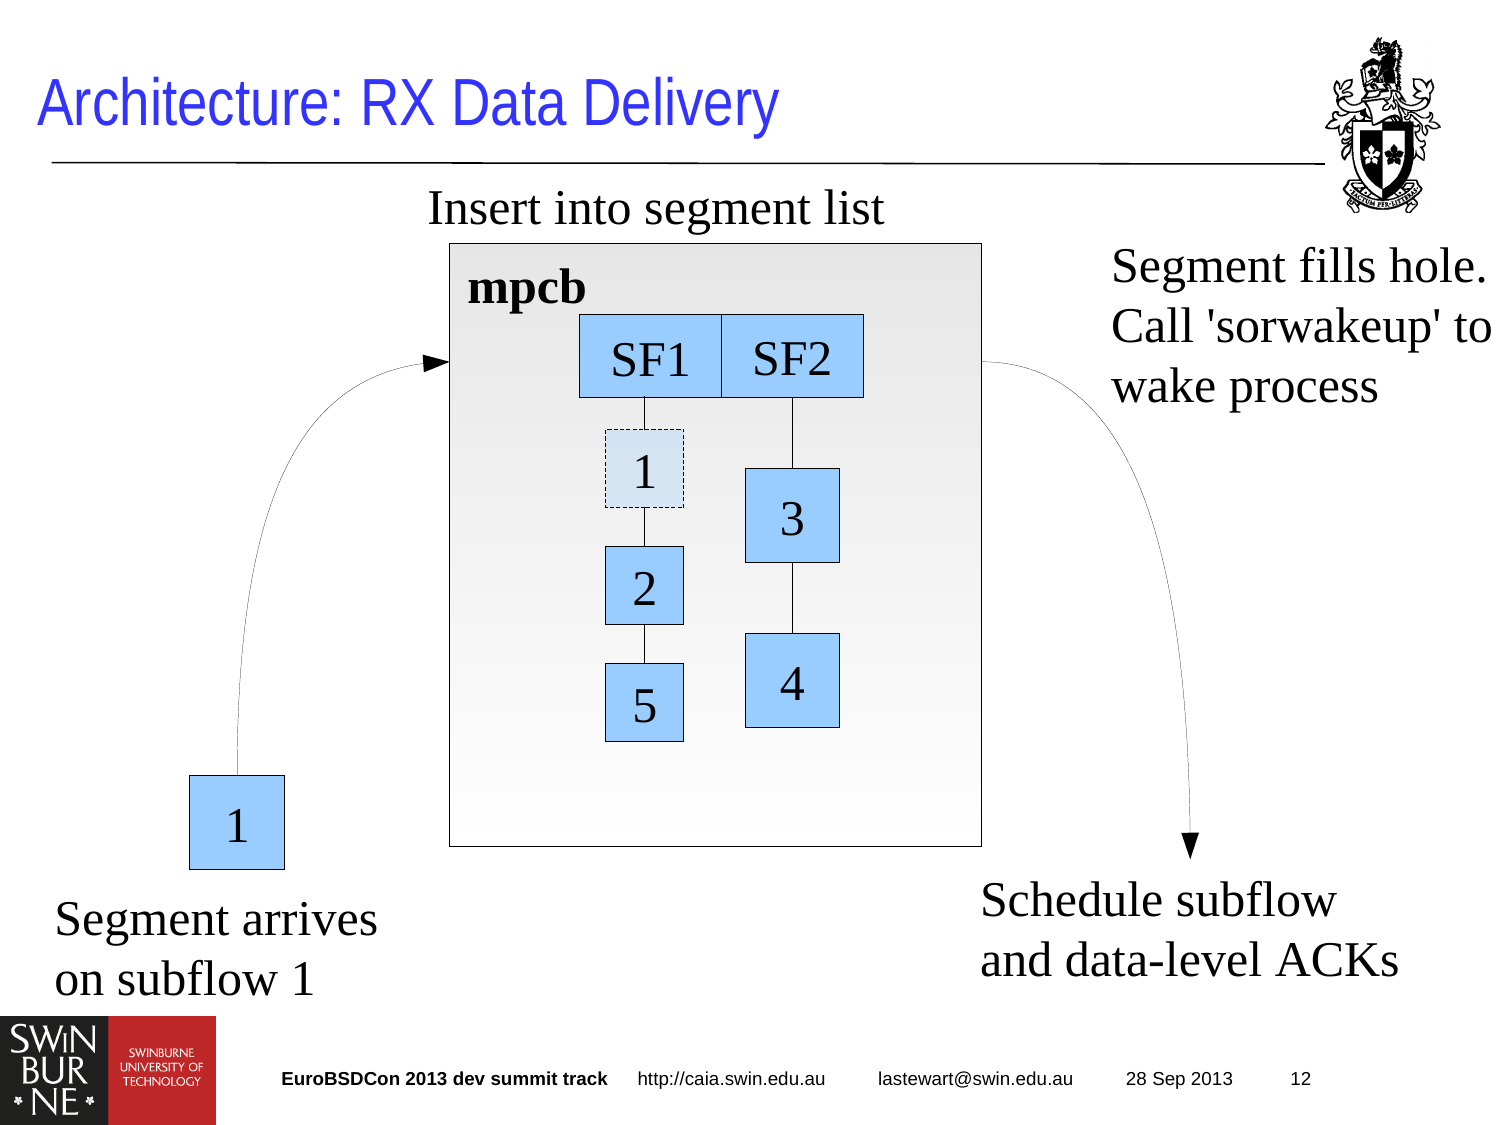

# Architecture: RX Data Delivery
Insert into segment list
Segment fills hole. Call 'sorwakeup' to wake process
mpcb
SF2
SF1
1
3
2
4
5
1
Schedule subflow and data-level ACKs
Segment arrives
on subflow 1